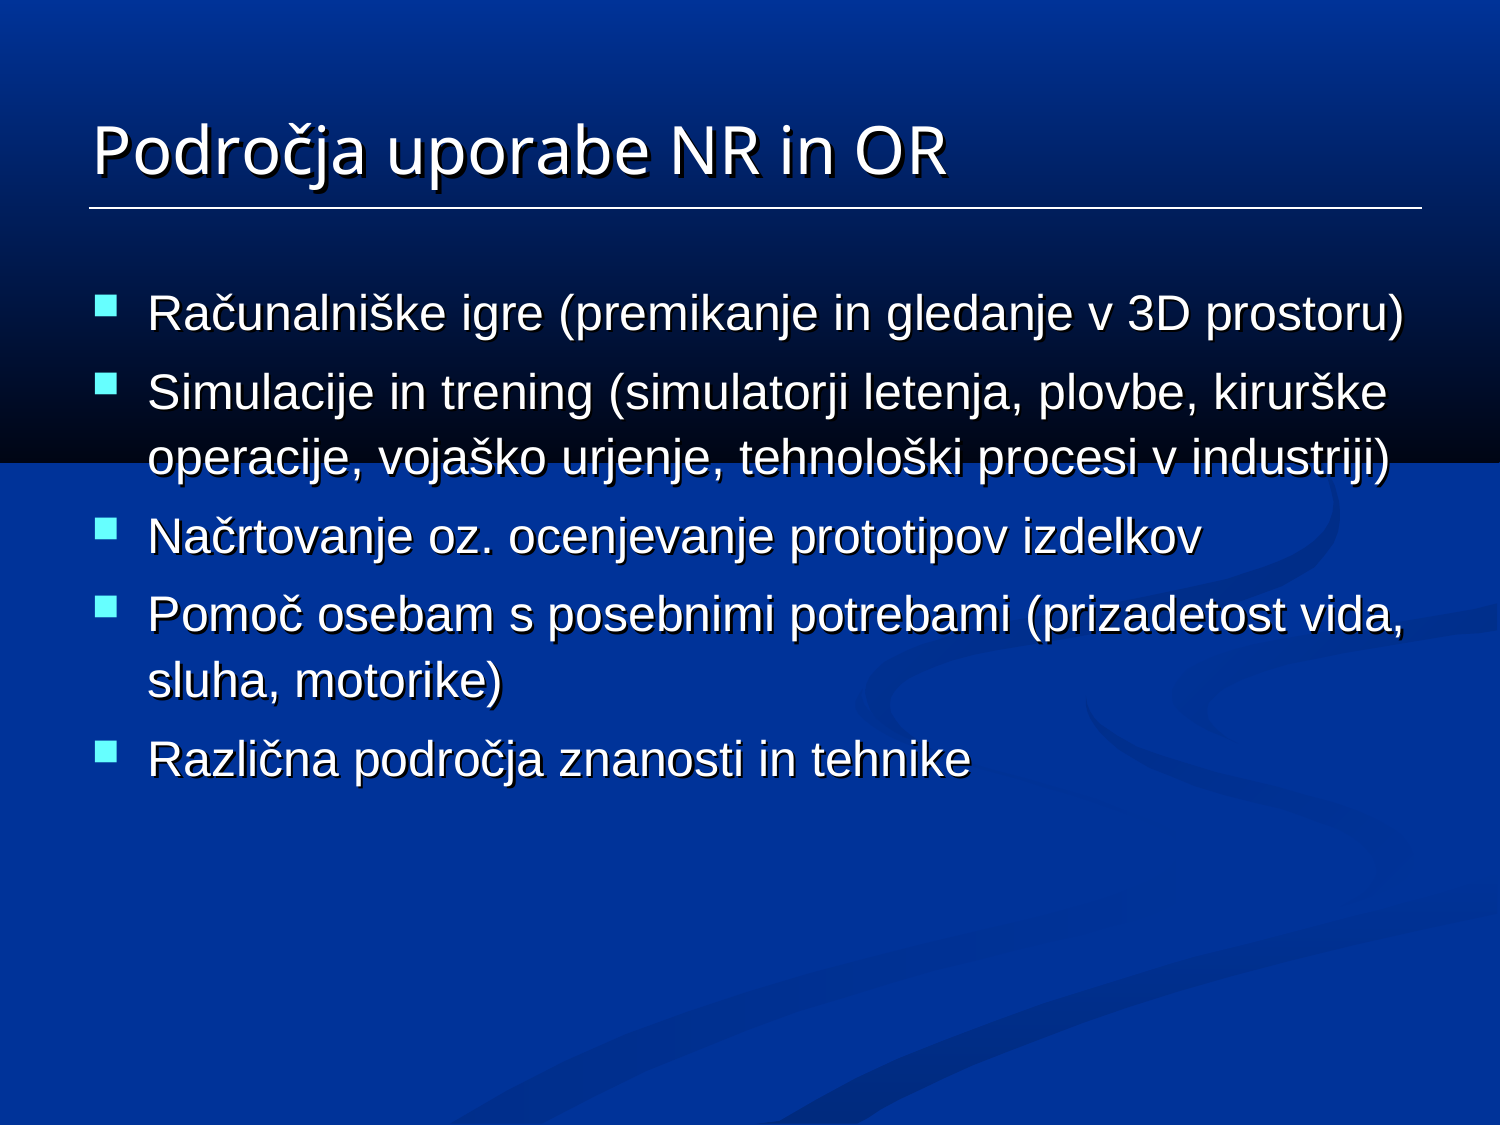

Področja uporabe NR in OR
# Računalniške igre (premikanje in gledanje v 3D prostoru)
Simulacije in trening (simulatorji letenja, plovbe, kirurške operacije, vojaško urjenje, tehnološki procesi v industriji)
Načrtovanje oz. ocenjevanje prototipov izdelkov
Pomoč osebam s posebnimi potrebami (prizadetost vida, sluha, motorike)
Različna področja znanosti in tehnike